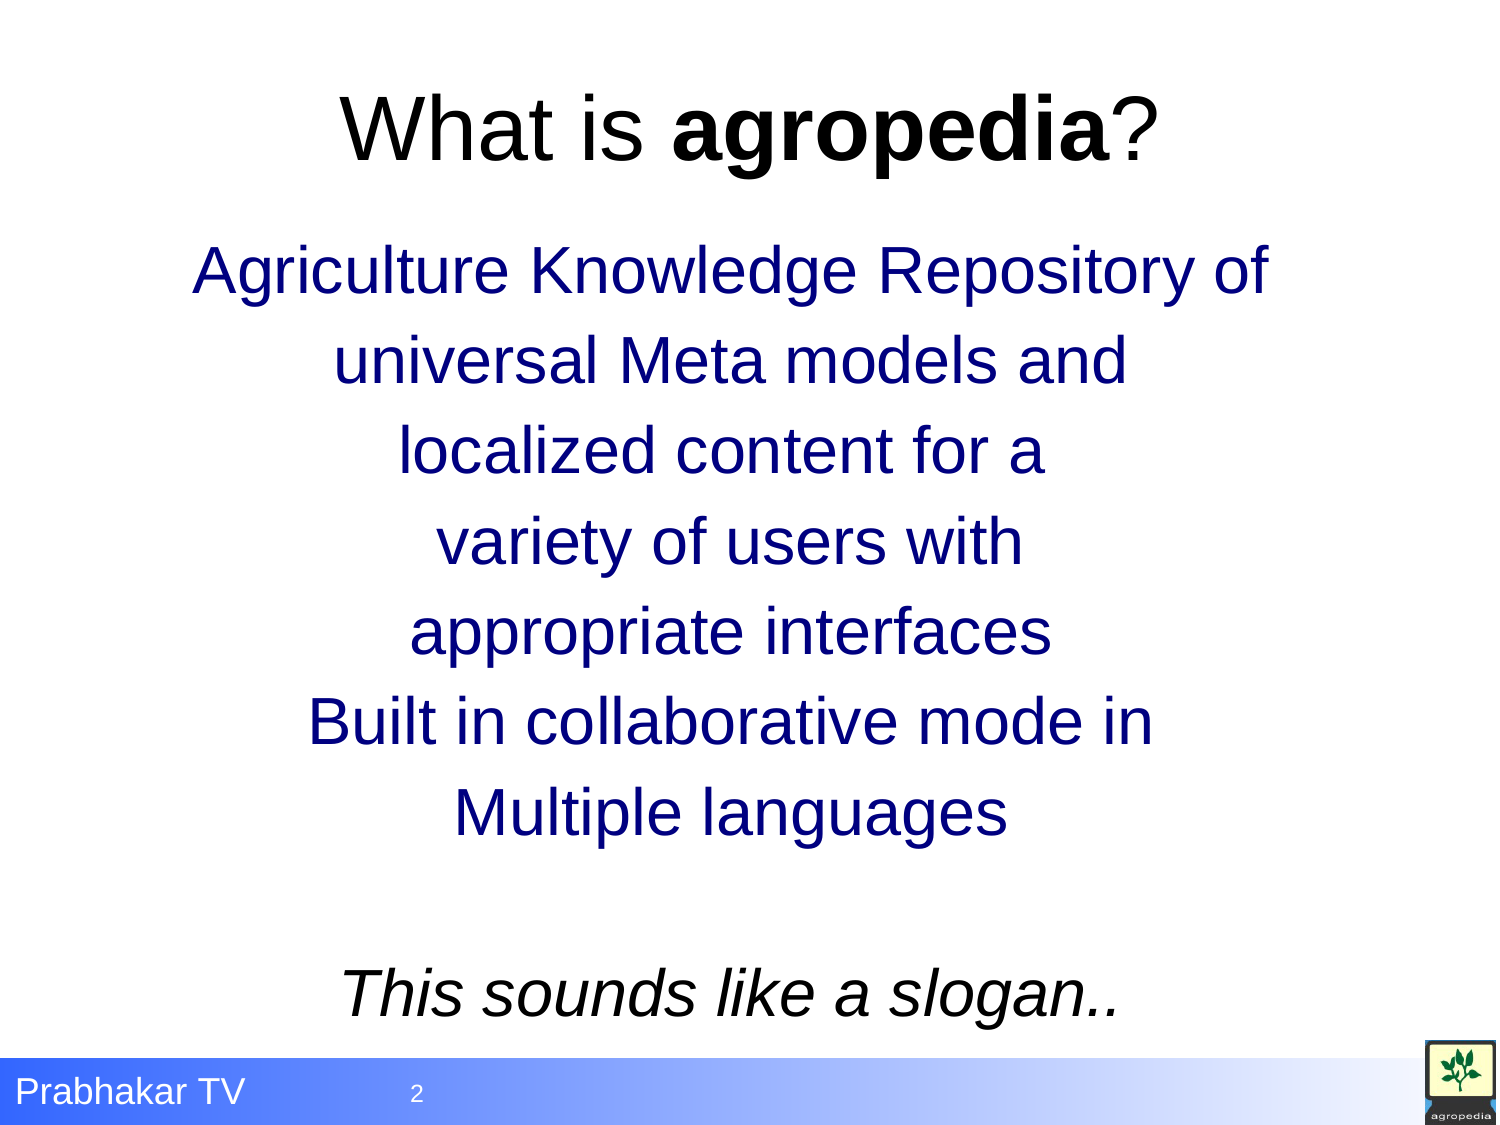

# What is agropedia?
Agriculture Knowledge Repository of
universal Meta models and
localized content for a
variety of users with
appropriate interfaces
Built in collaborative mode in
Multiple languages
This sounds like a slogan..